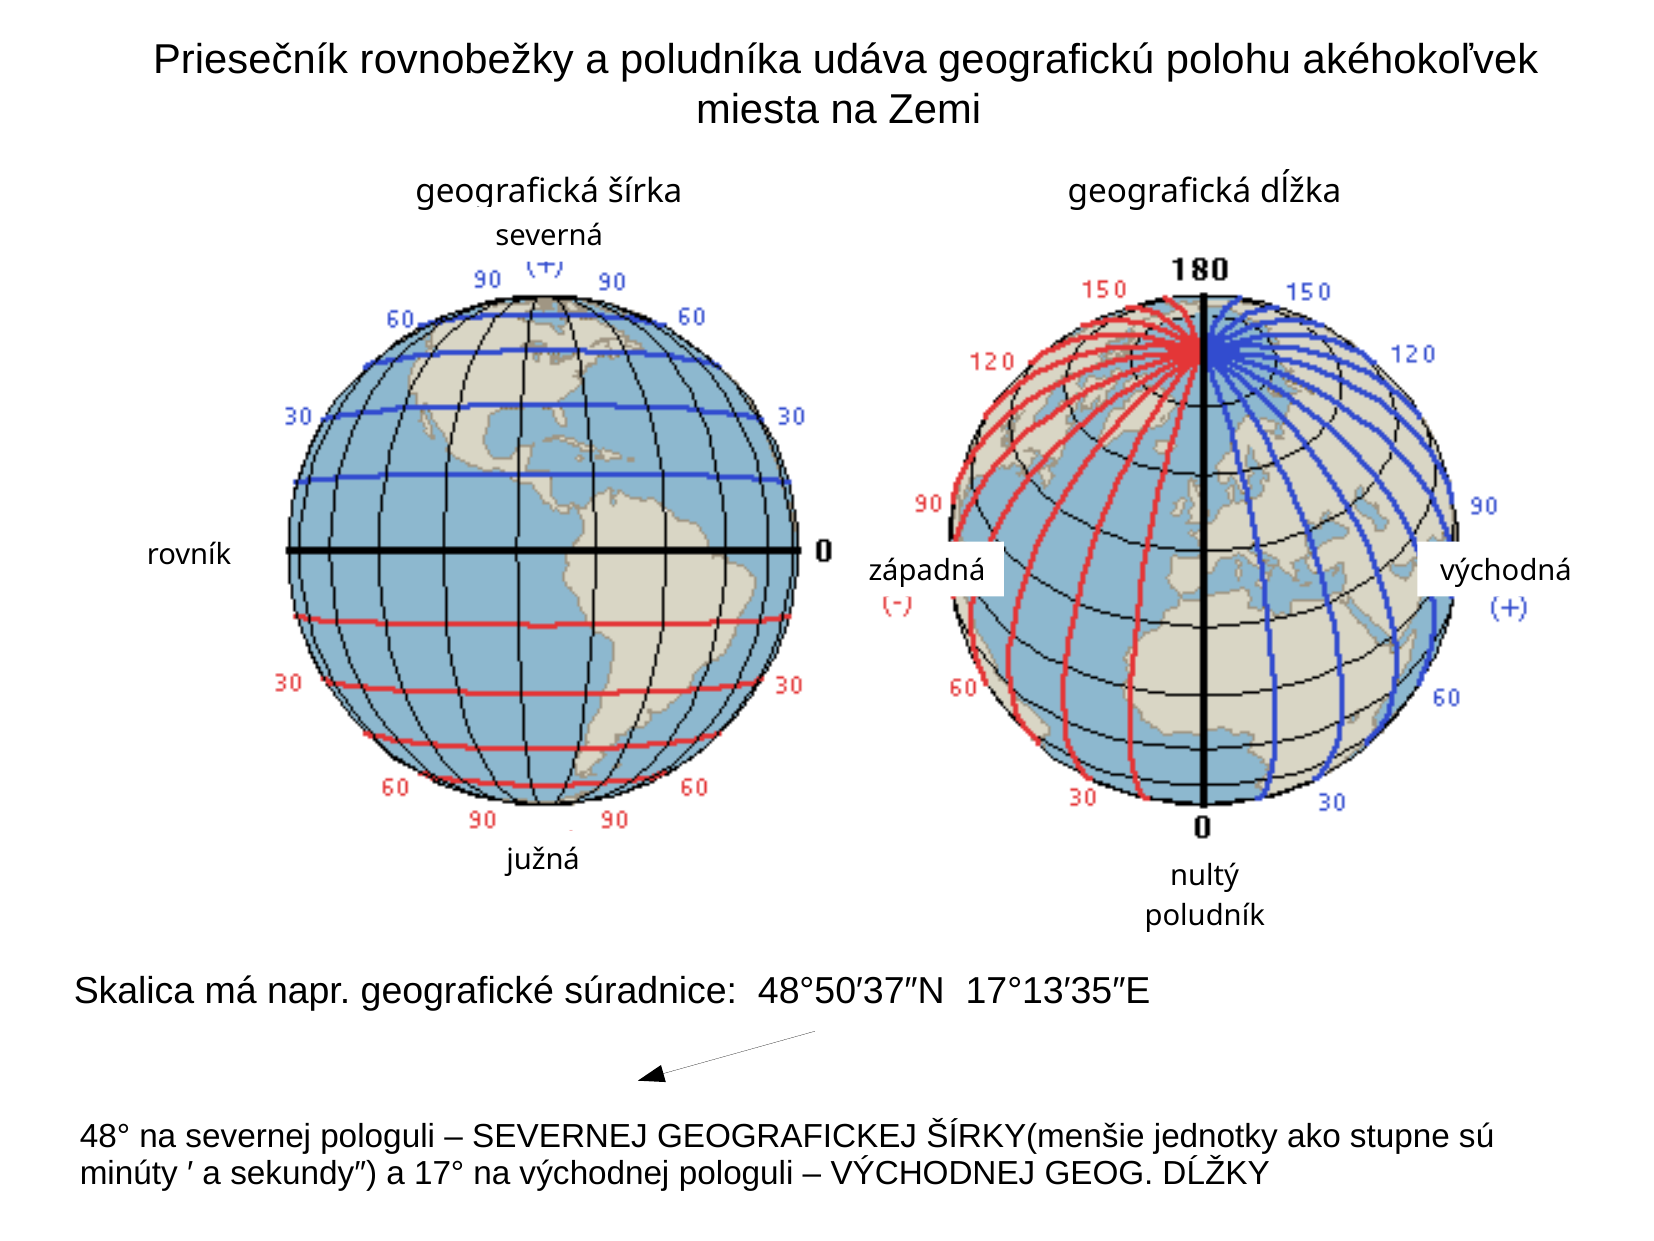

# Priesečník rovnobežky a poludníka udáva geografickú polohu akéhokoľvek miesta na Zemi
geografická šírka
geografická dĺžka
severná
rovník
západná
východná
južná
nultý poludník
Skalica má napr. geografické súradnice: 48°50′37″N 17°13′35″E
48° na severnej pologuli – SEVERNEJ GEOGRAFICKEJ ŠÍRKY(menšie jednotky ako stupne sú minúty ′ a sekundy″) a 17° na východnej pologuli – VÝCHODNEJ GEOG. DĹŽKY